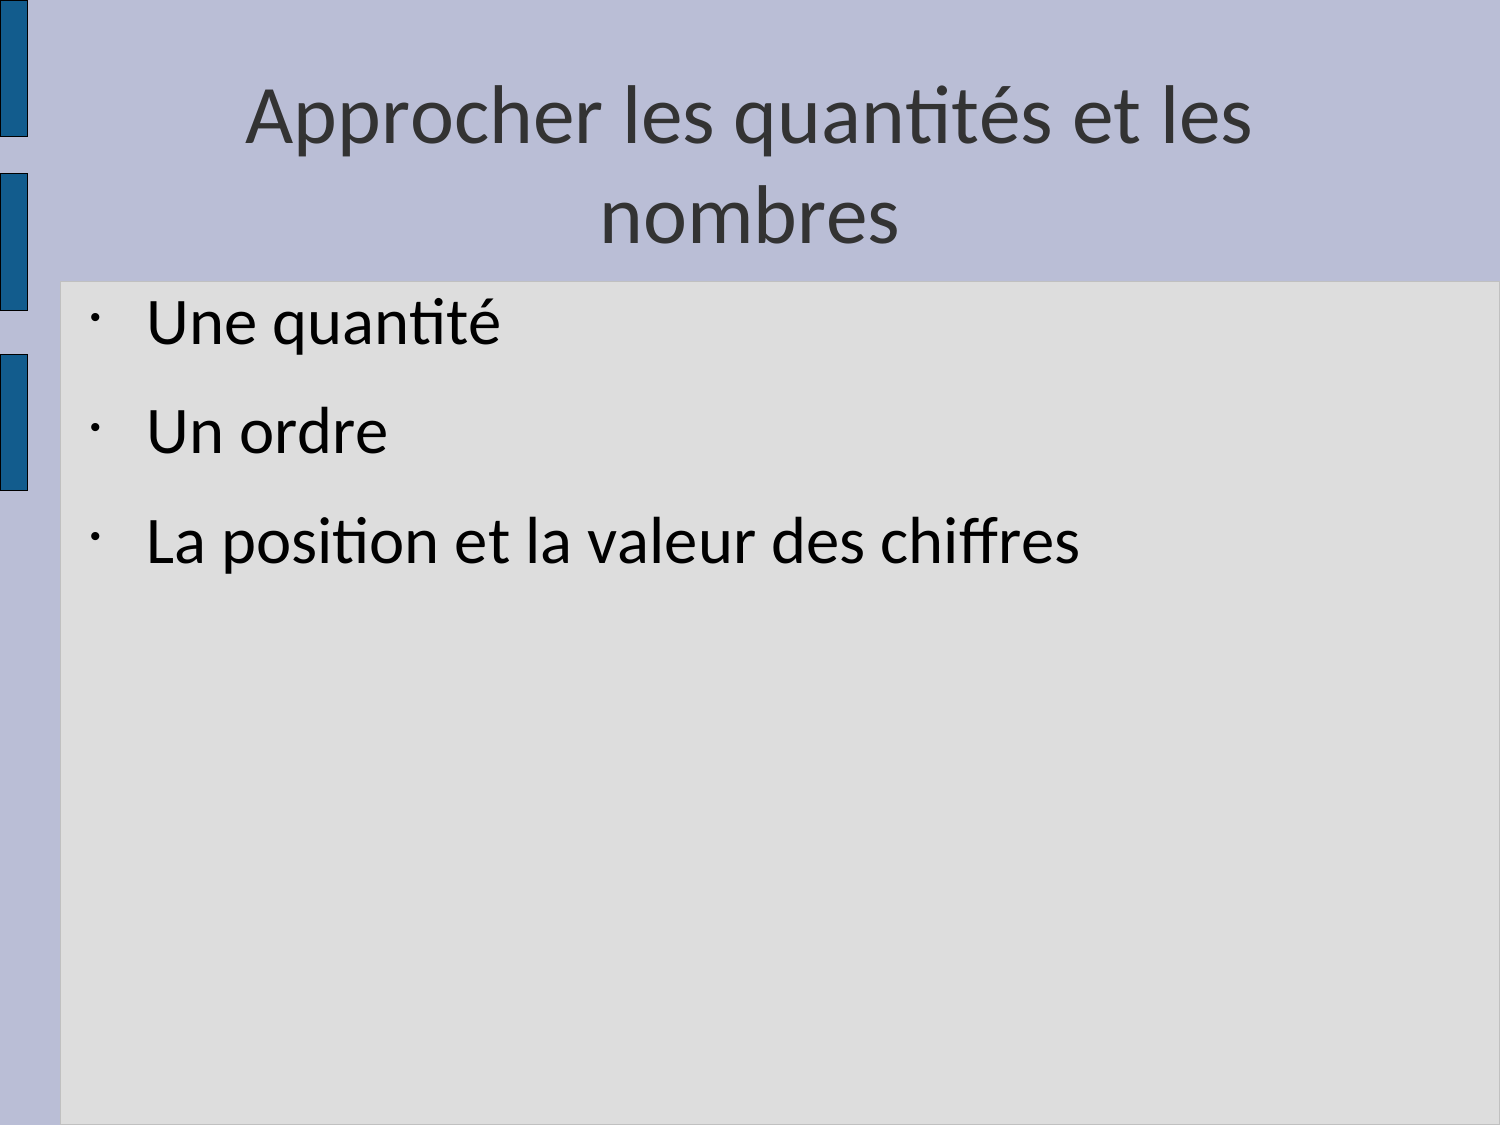

# Approcher les quantités et les nombres
Une quantité
Un ordre
La position et la valeur des chiffres